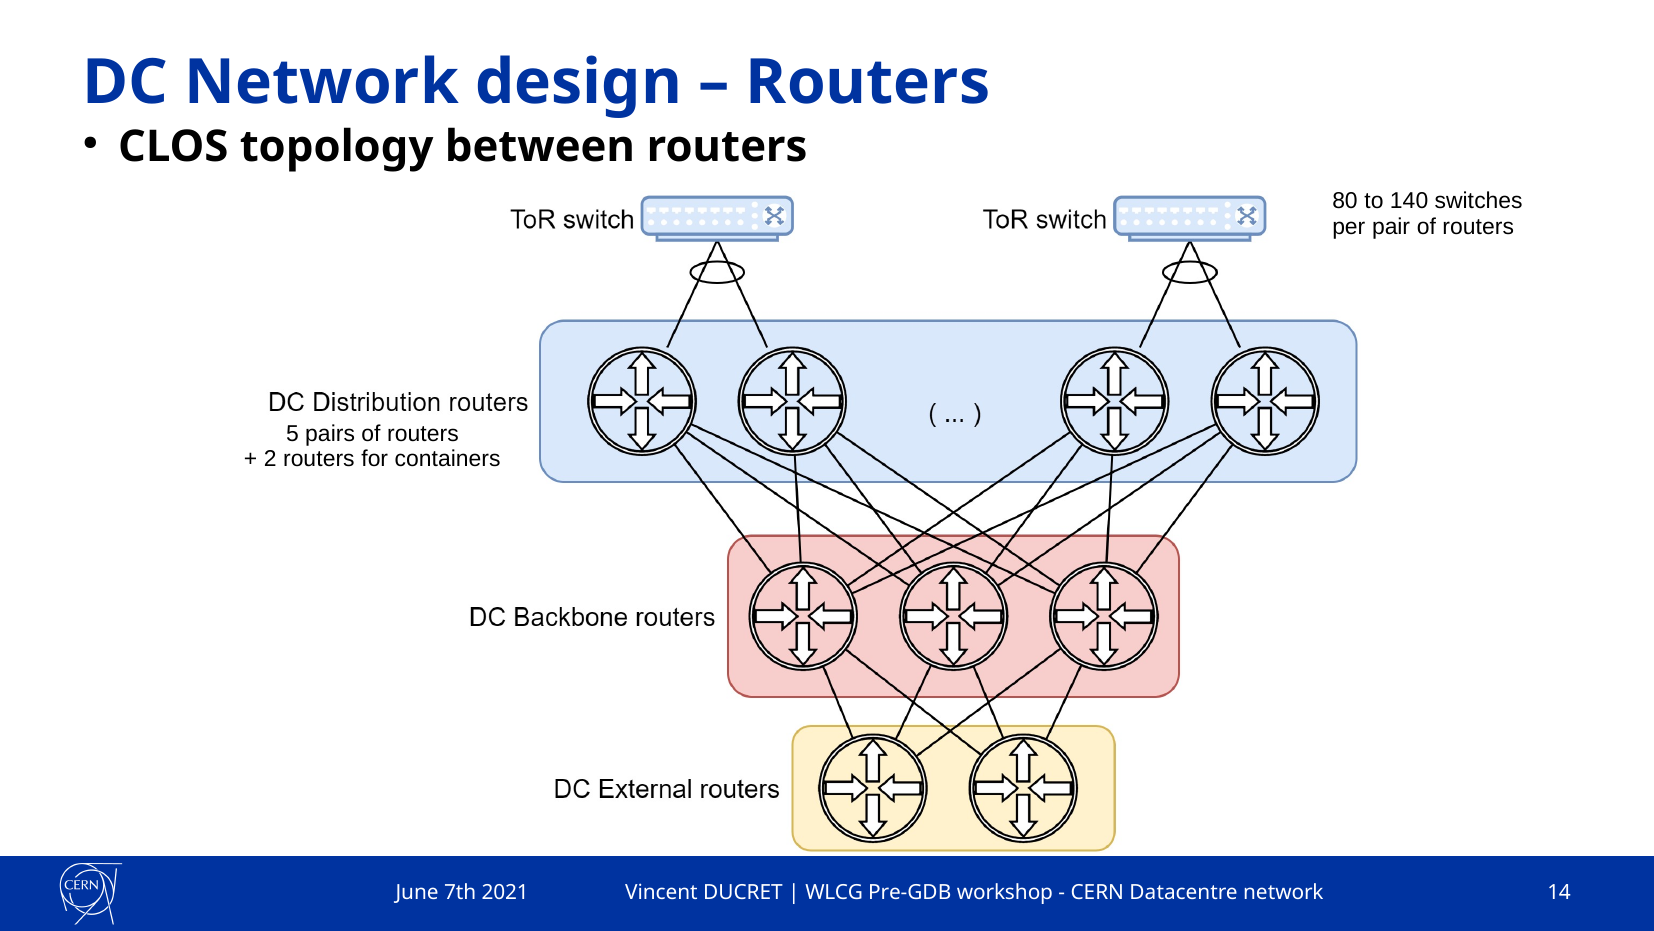

# DC Network design – Routers
CLOS topology between routers
80 to 140 switches
per pair of routers
5 pairs of routers
+ 2 routers for containers
June 7th 2021
Vincent DUCRET | WLCG Pre-GDB workshop - CERN Datacentre network
14